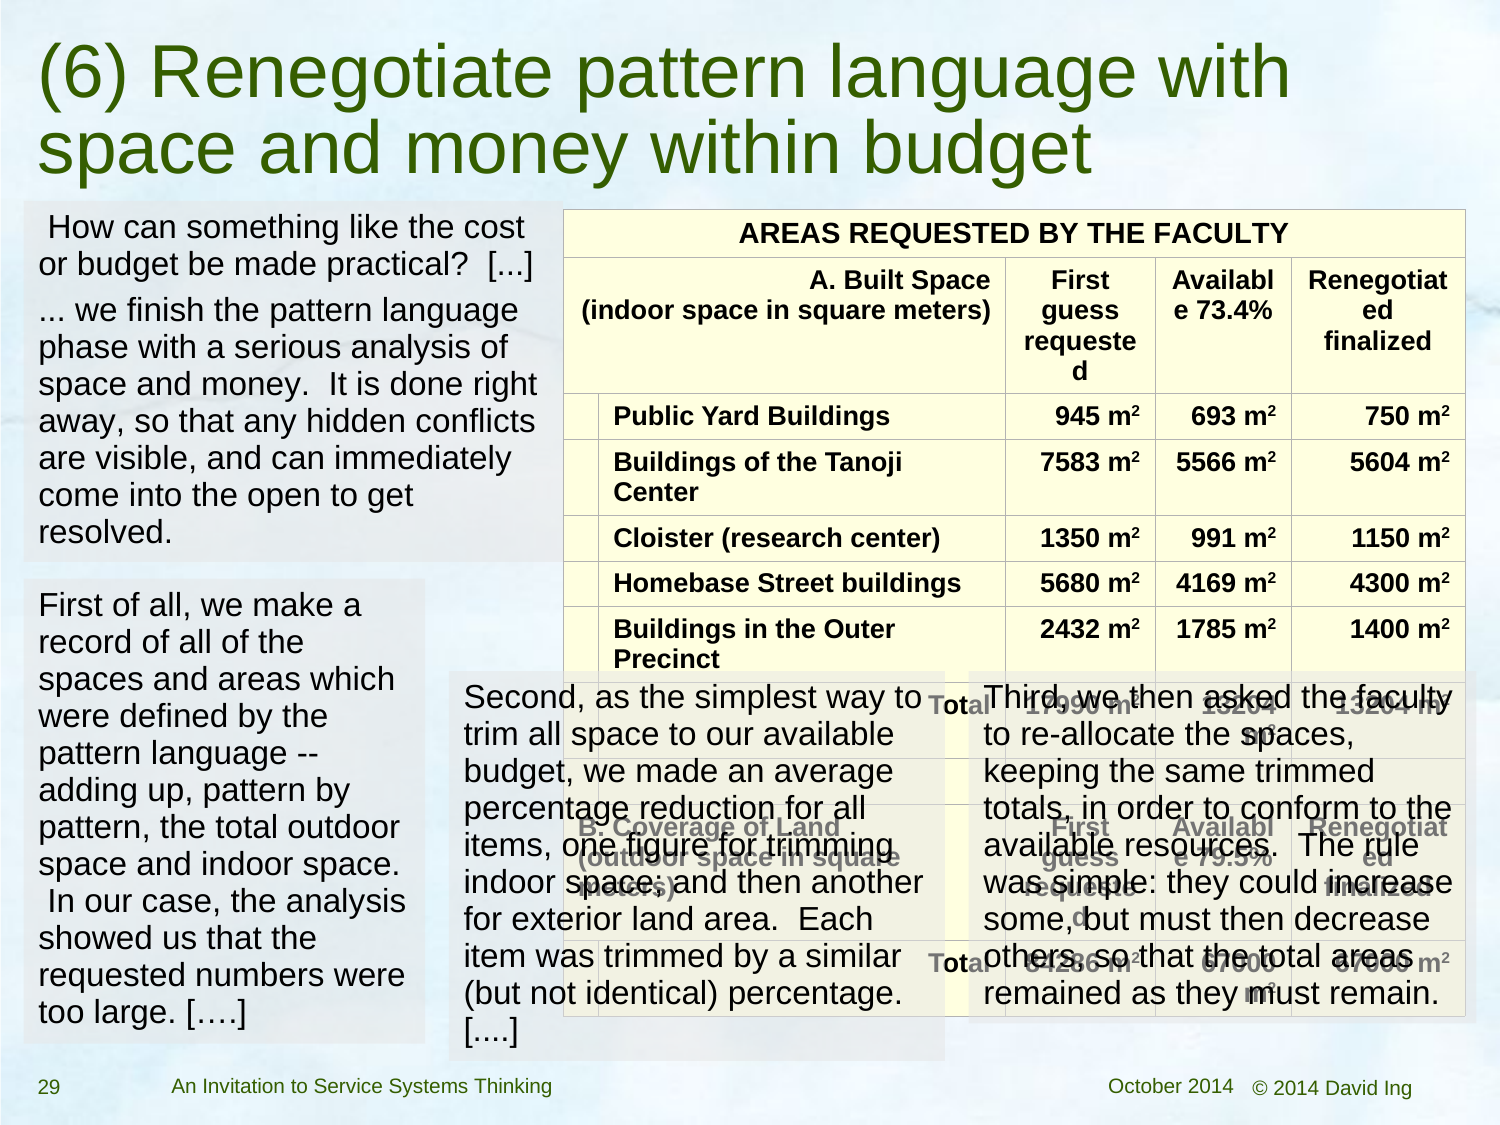

# (6) Renegotiate pattern language with space and money within budget
 How can something like the cost or budget be made practical? [...]
... we finish the pattern language phase with a serious analysis of space and money. It is done right away, so that any hidden conflicts are visible, and can immediately come into the open to get resolved.
| AREAS REQUESTED BY THE FACULTY | | | | |
| --- | --- | --- | --- | --- |
| A. Built Space (indoor space in square meters) | | First guess requested | Available 73.4% | Renegotiated finalized |
| | Public Yard Buildings | 945 m2 | 693 m2 | 750 m2 |
| | Buildings of the Tanoji Center | 7583 m2 | 5566 m2 | 5604 m2 |
| | Cloister (research center) | 1350 m2 | 991 m2 | 1150 m2 |
| | Homebase Street buildings | 5680 m2 | 4169 m2 | 4300 m2 |
| | Buildings in the Outer Precinct | 2432 m2 | 1785 m2 | 1400 m2 |
| | Total | 17990 m2 | 13204 m2 | 13204 m2 |
| | | | | |
| B. Coverage of Land (outdoor space in square meters) | | First guess requested | Available 79.5% | Renegotiated finalized |
| | Total | 84286 m2 | 67000 m2 | 67000 m2 |
First of all, we make a record of all of the spaces and areas which were defined by the pattern language -- adding up, pattern by pattern, the total outdoor space and indoor space. In our case, the analysis showed us that the requested numbers were too large. [….]
Second, as the simplest way to trim all space to our available budget, we made an average percentage reduction for all items, one figure for trimming indoor space; and then another for exterior land area. Each item was trimmed by a similar (but not identical) percentage. [....]
Third, we then asked the faculty to re-allocate the spaces, keeping the same trimmed totals, in order to conform to the available resources. The rule was simple: they could increase some, but must then decrease others, so that the total areas remained as they must remain.
An Invitation to Service Systems Thinking
October 2014
29